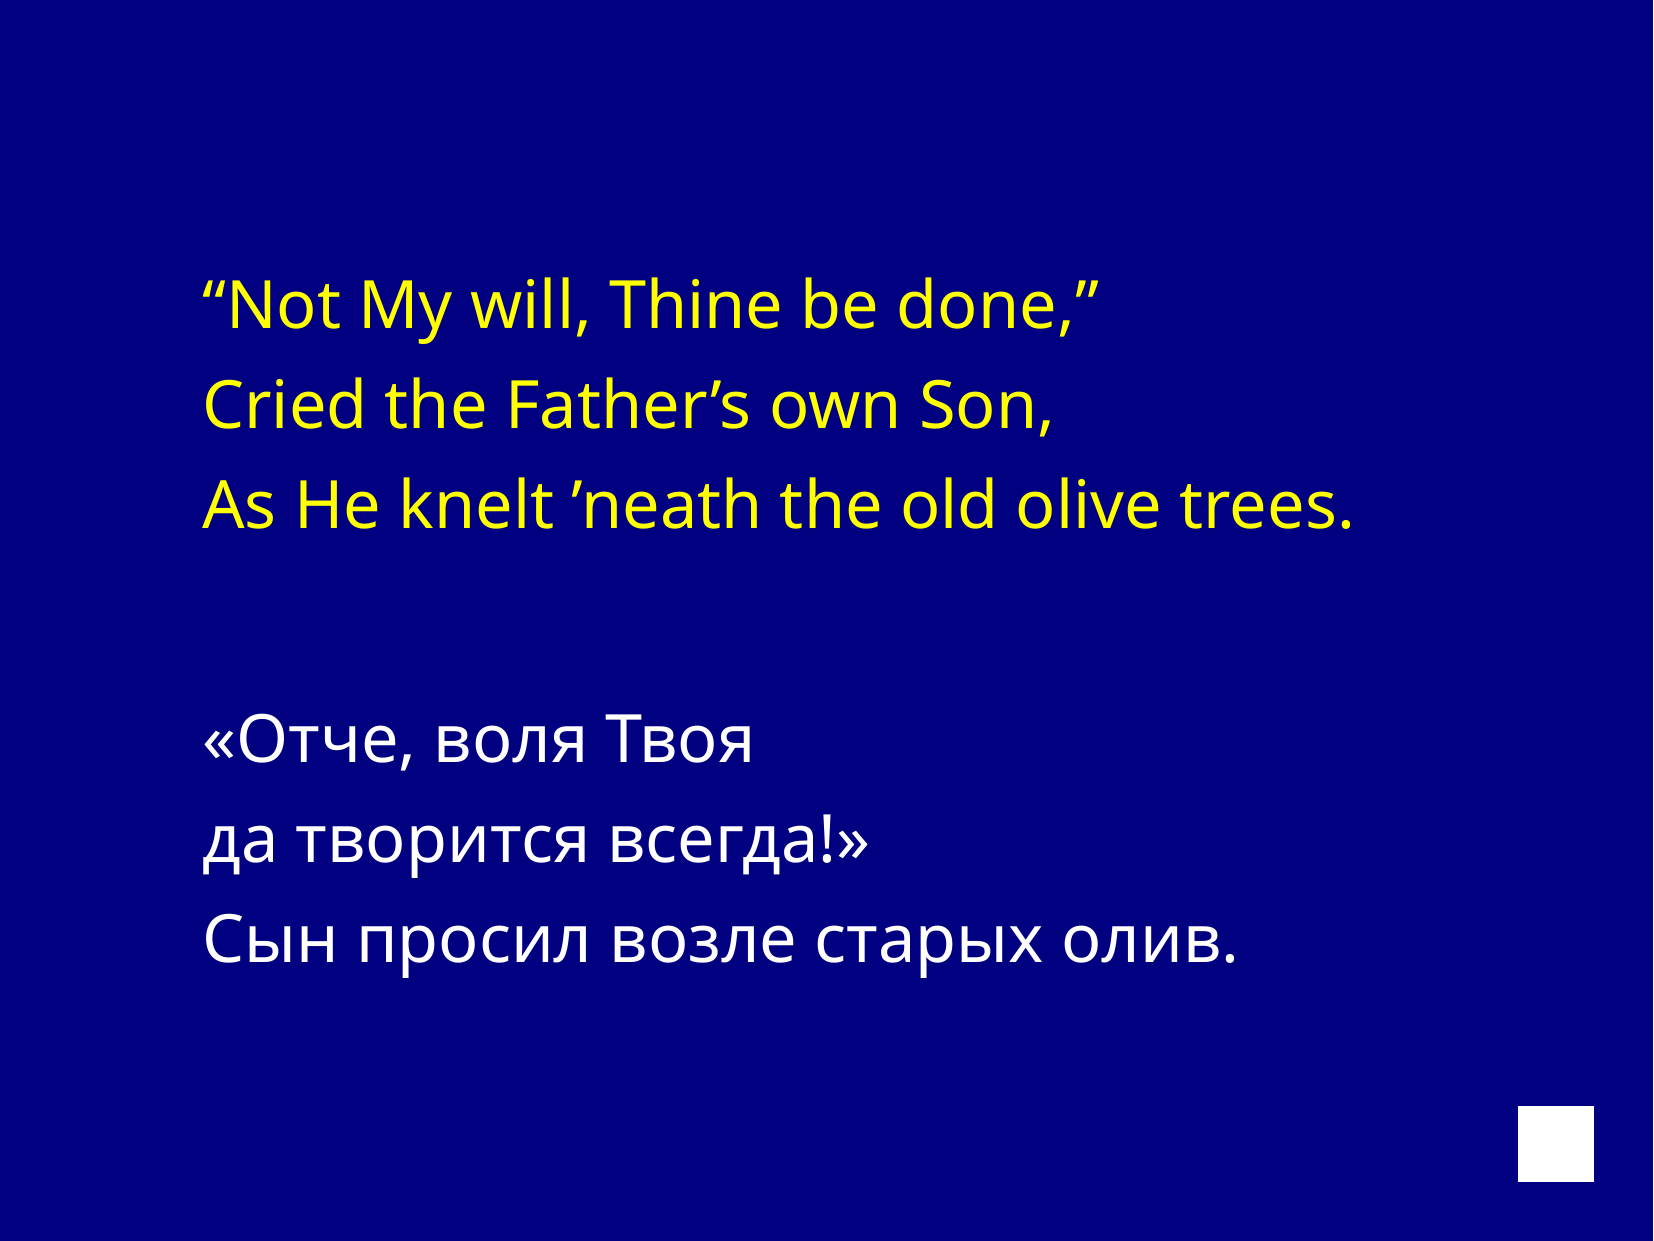

“Not My will, Thine be done,”
	Cried the Father’s own Son,
	As He knelt ’neath the old olive trees.
	«Отче, воля Твоя
	да творится всегда!»
	Сын просил возле старых олив.